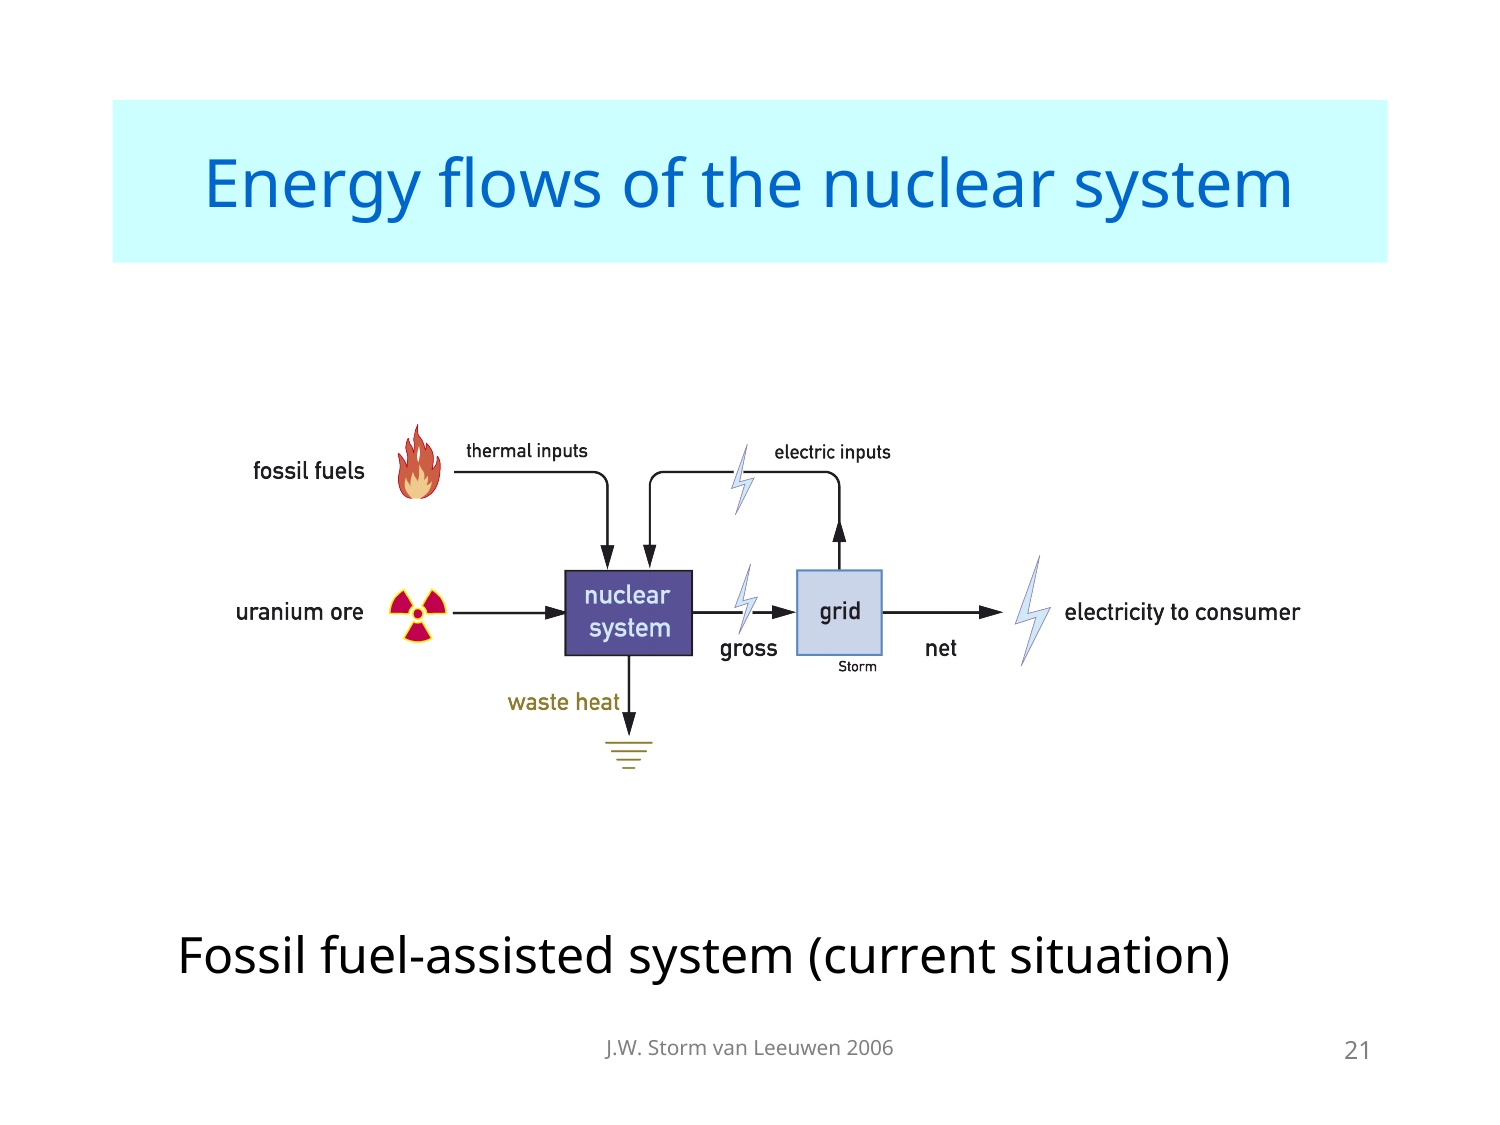

# Energy flows of the nuclear system
Fossil fuel-assisted system (current situation)
J.W. Storm van Leeuwen 2006
21